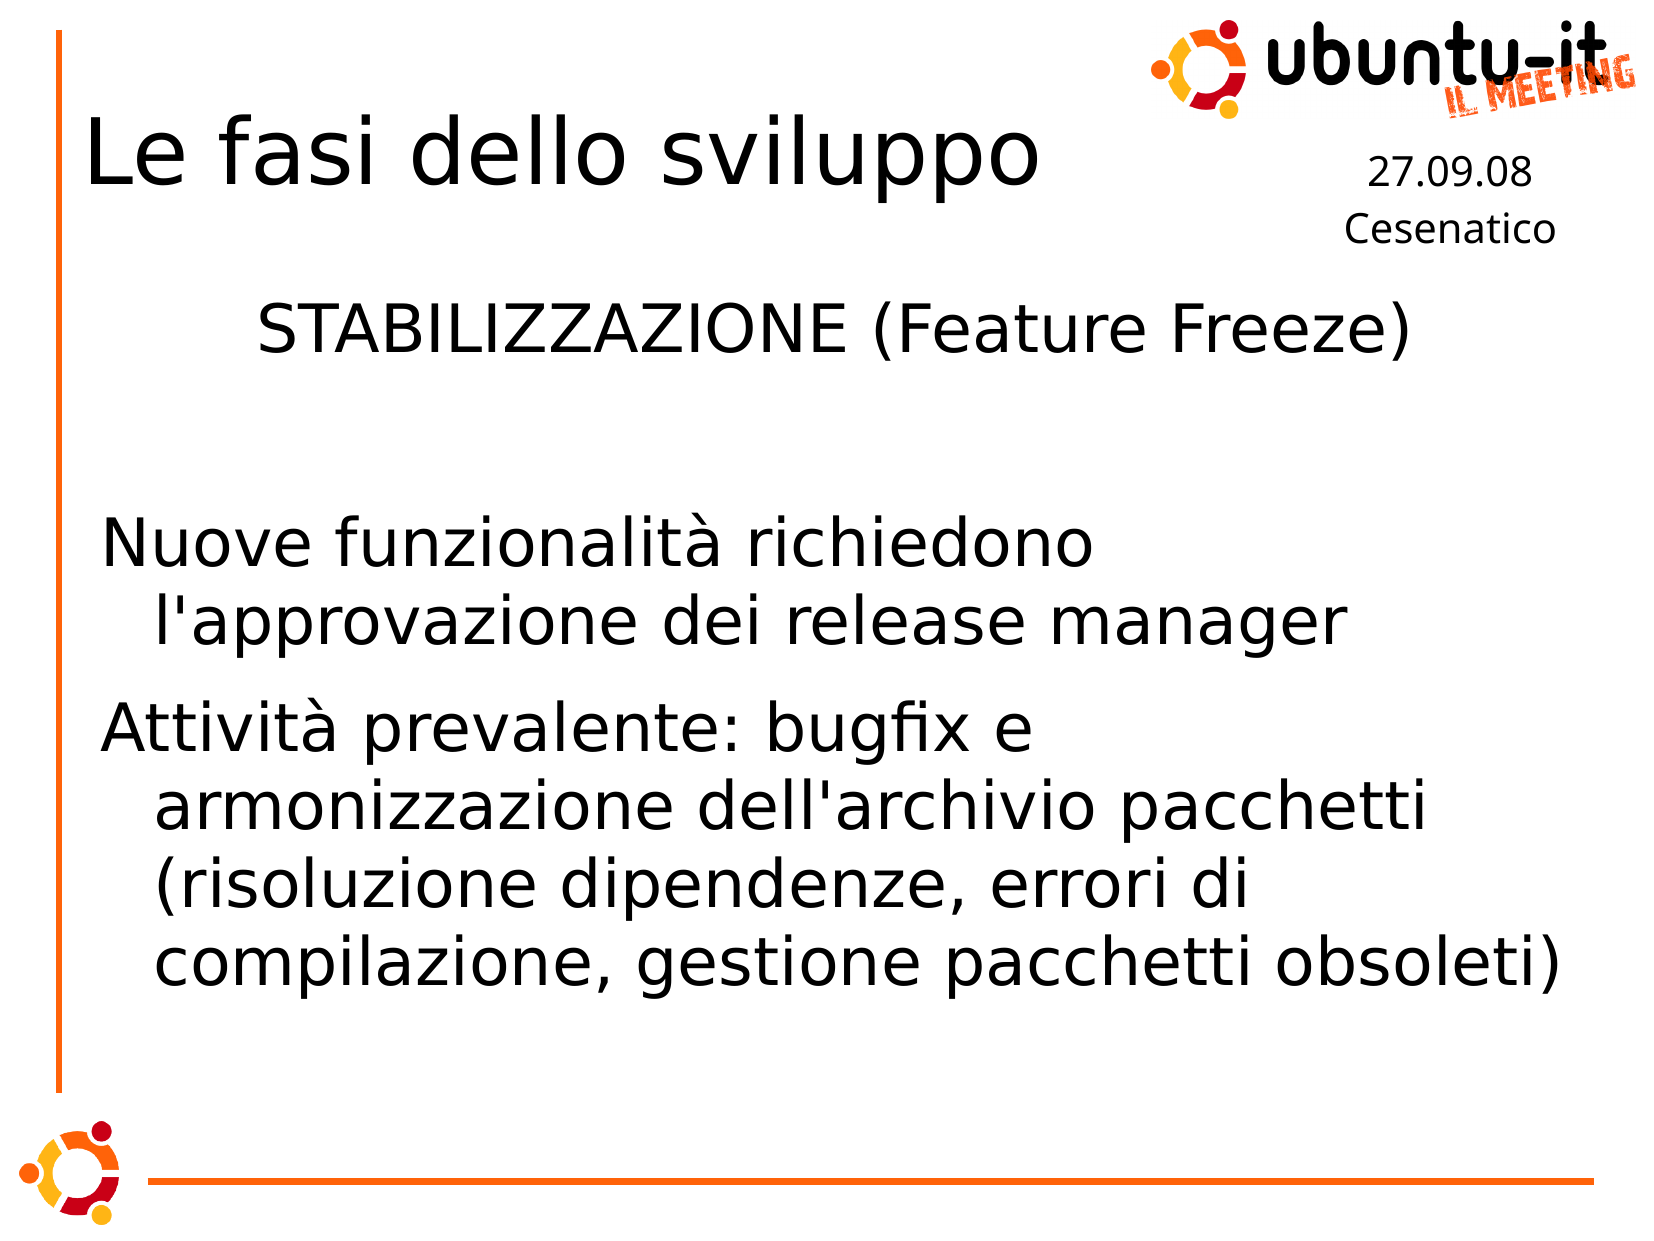

# Le fasi dello sviluppo
STABILIZZAZIONE (Feature Freeze)
Nuove funzionalità richiedono l'approvazione dei release manager
Attività prevalente: bugfix e armonizzazione dell'archivio pacchetti (risoluzione dipendenze, errori di compilazione, gestione pacchetti obsoleti)